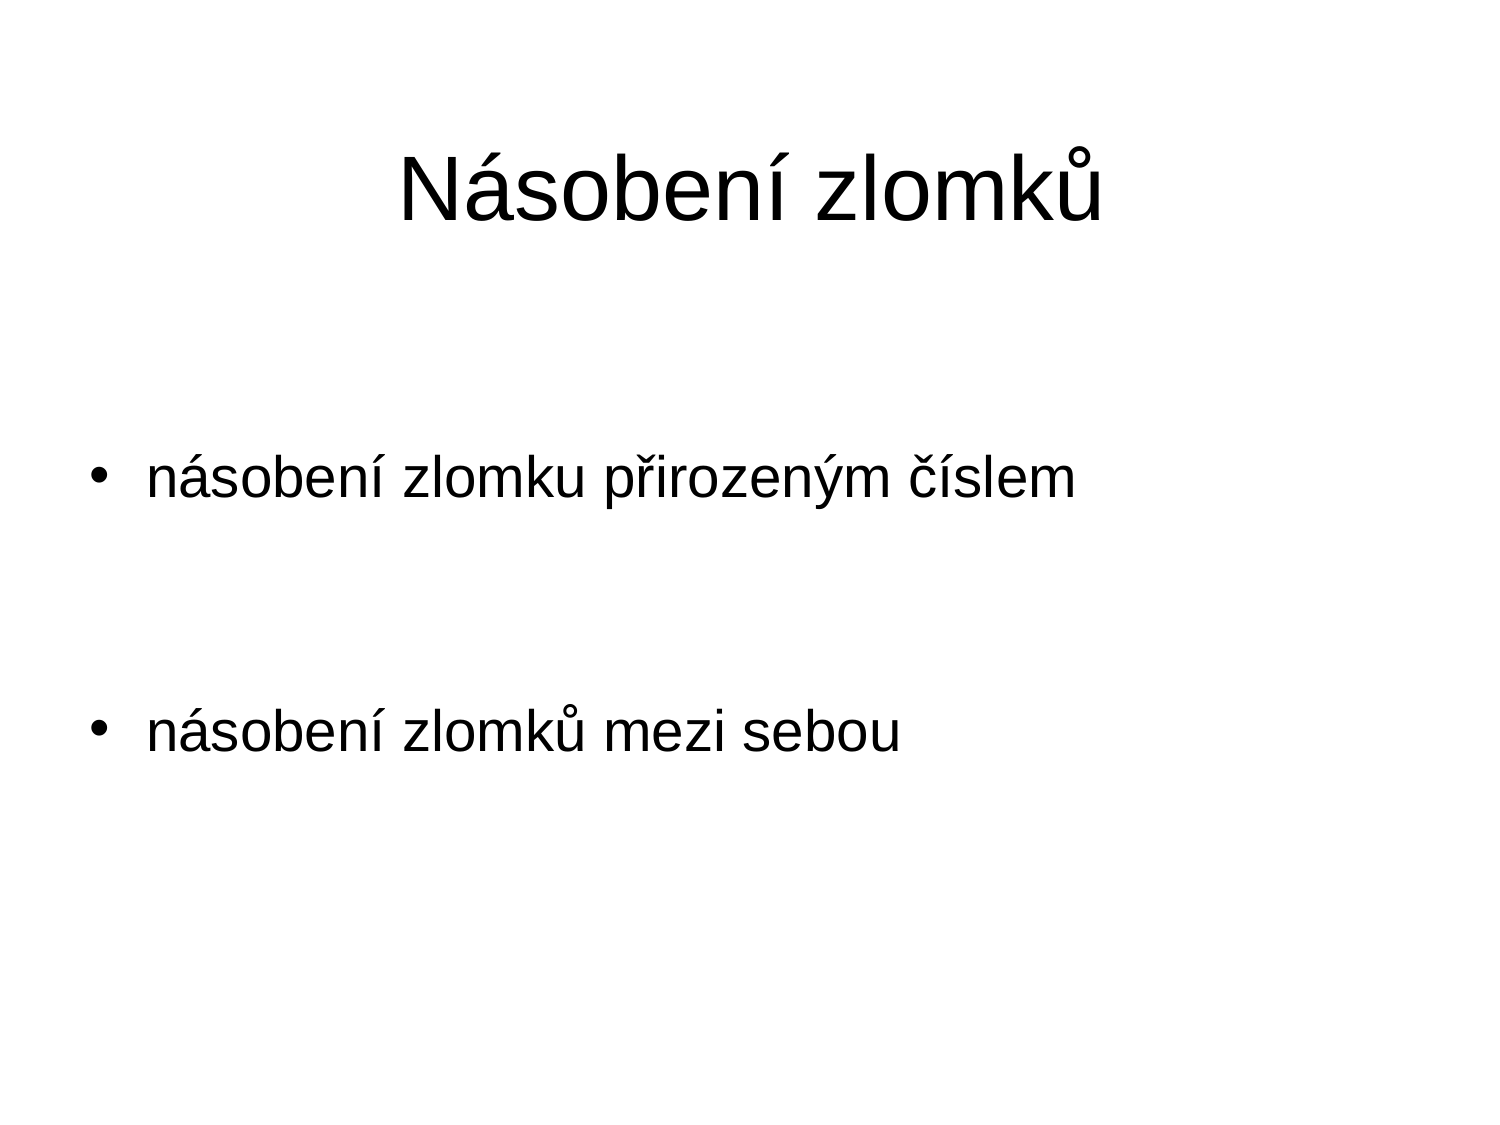

# Násobení zlomků
násobení zlomku přirozeným číslem
násobení zlomků mezi sebou